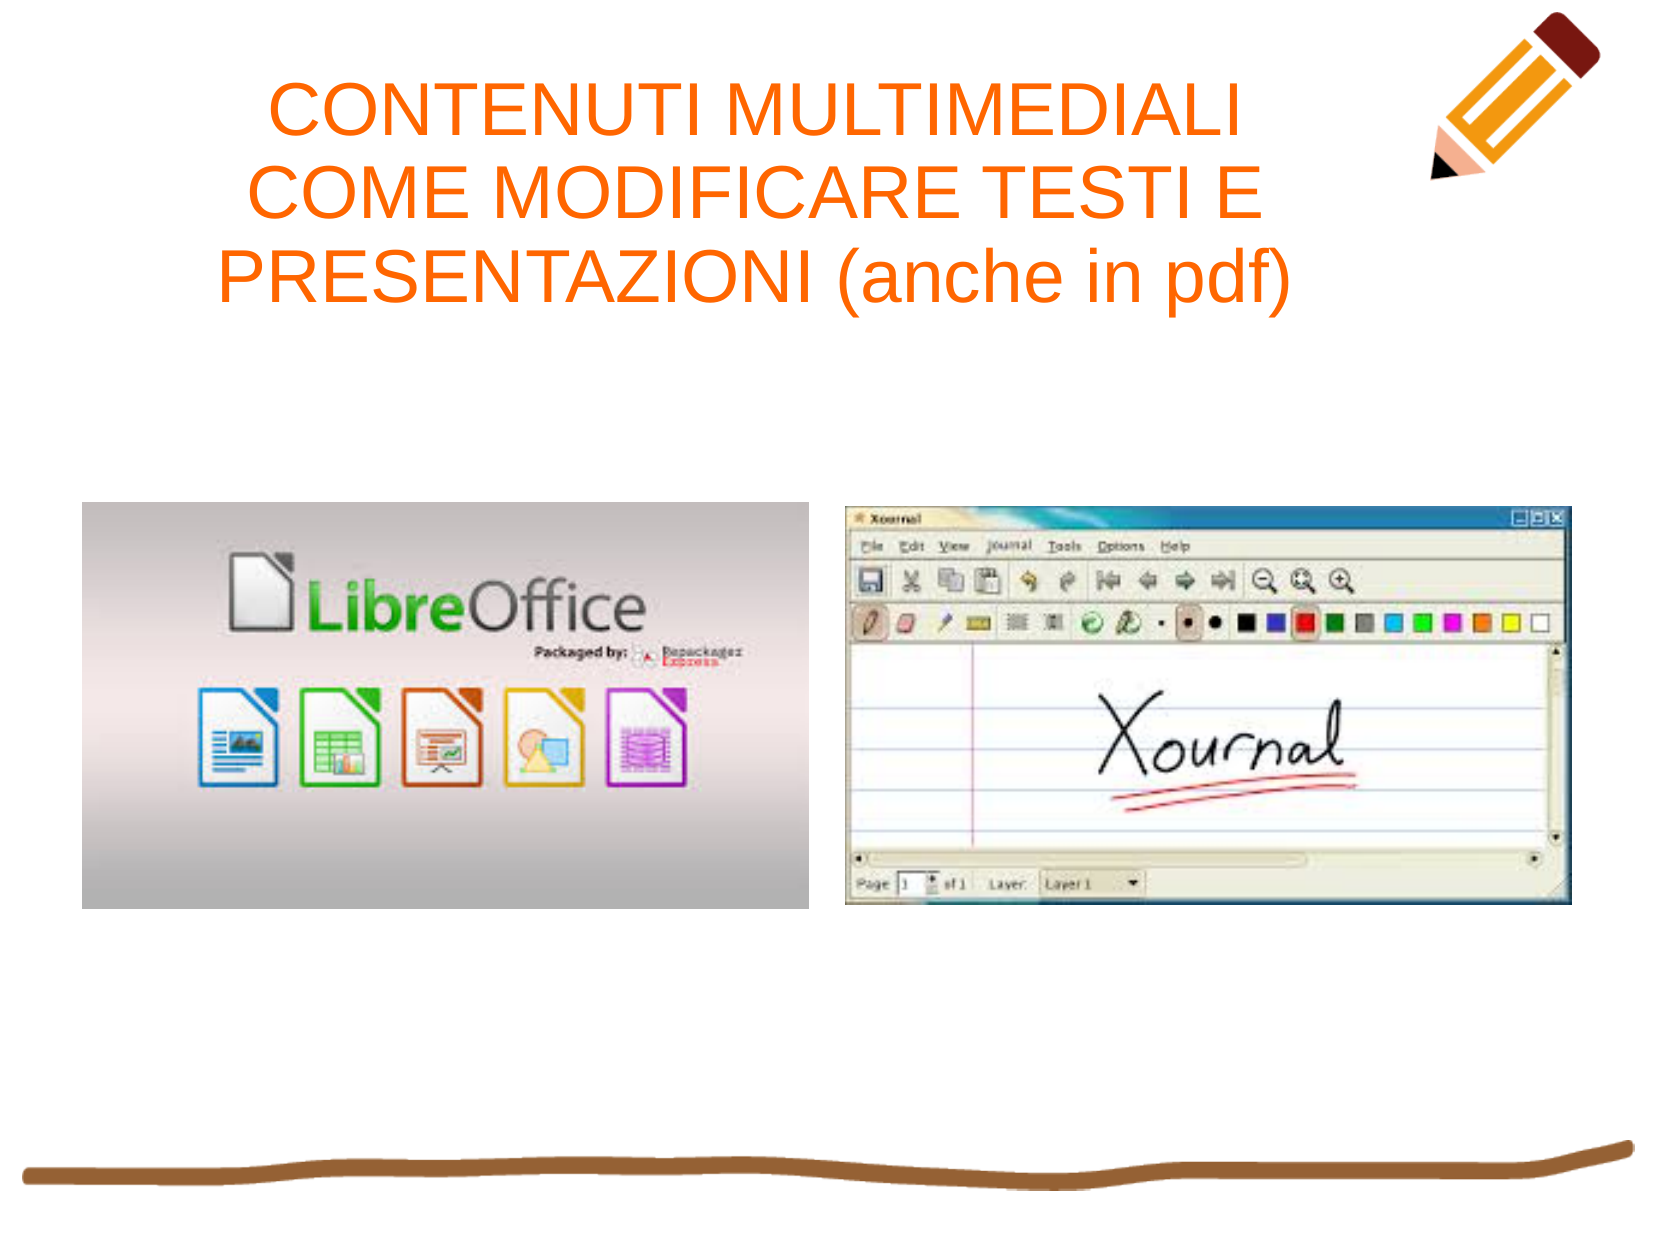

# CONTENUTI MULTIMEDIALI COME MODIFICARE TESTI E PRESENTAZIONI (anche in pdf)